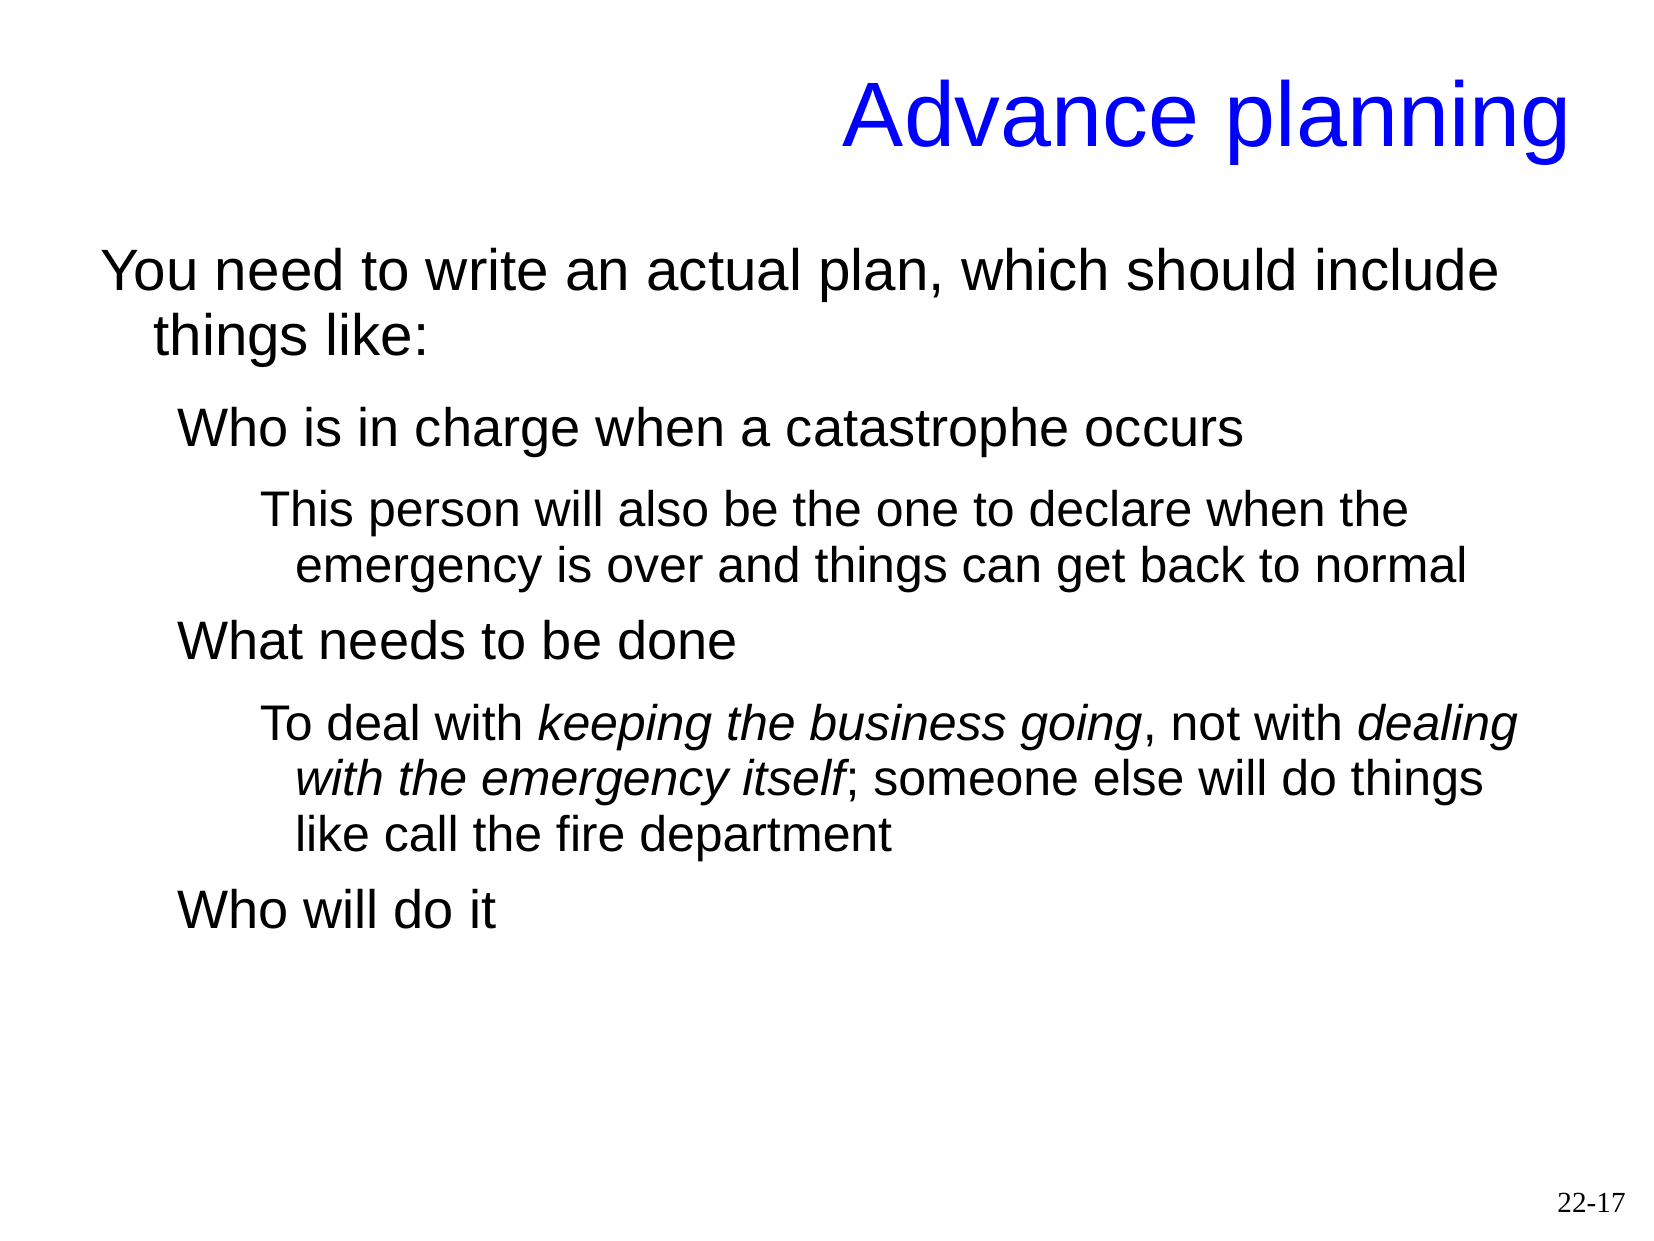

# Advance planning
You need to write an actual plan, which should include things like:
Who is in charge when a catastrophe occurs
This person will also be the one to declare when the emergency is over and things can get back to normal
What needs to be done
To deal with keeping the business going, not with dealing with the emergency itself; someone else will do things like call the fire department
Who will do it